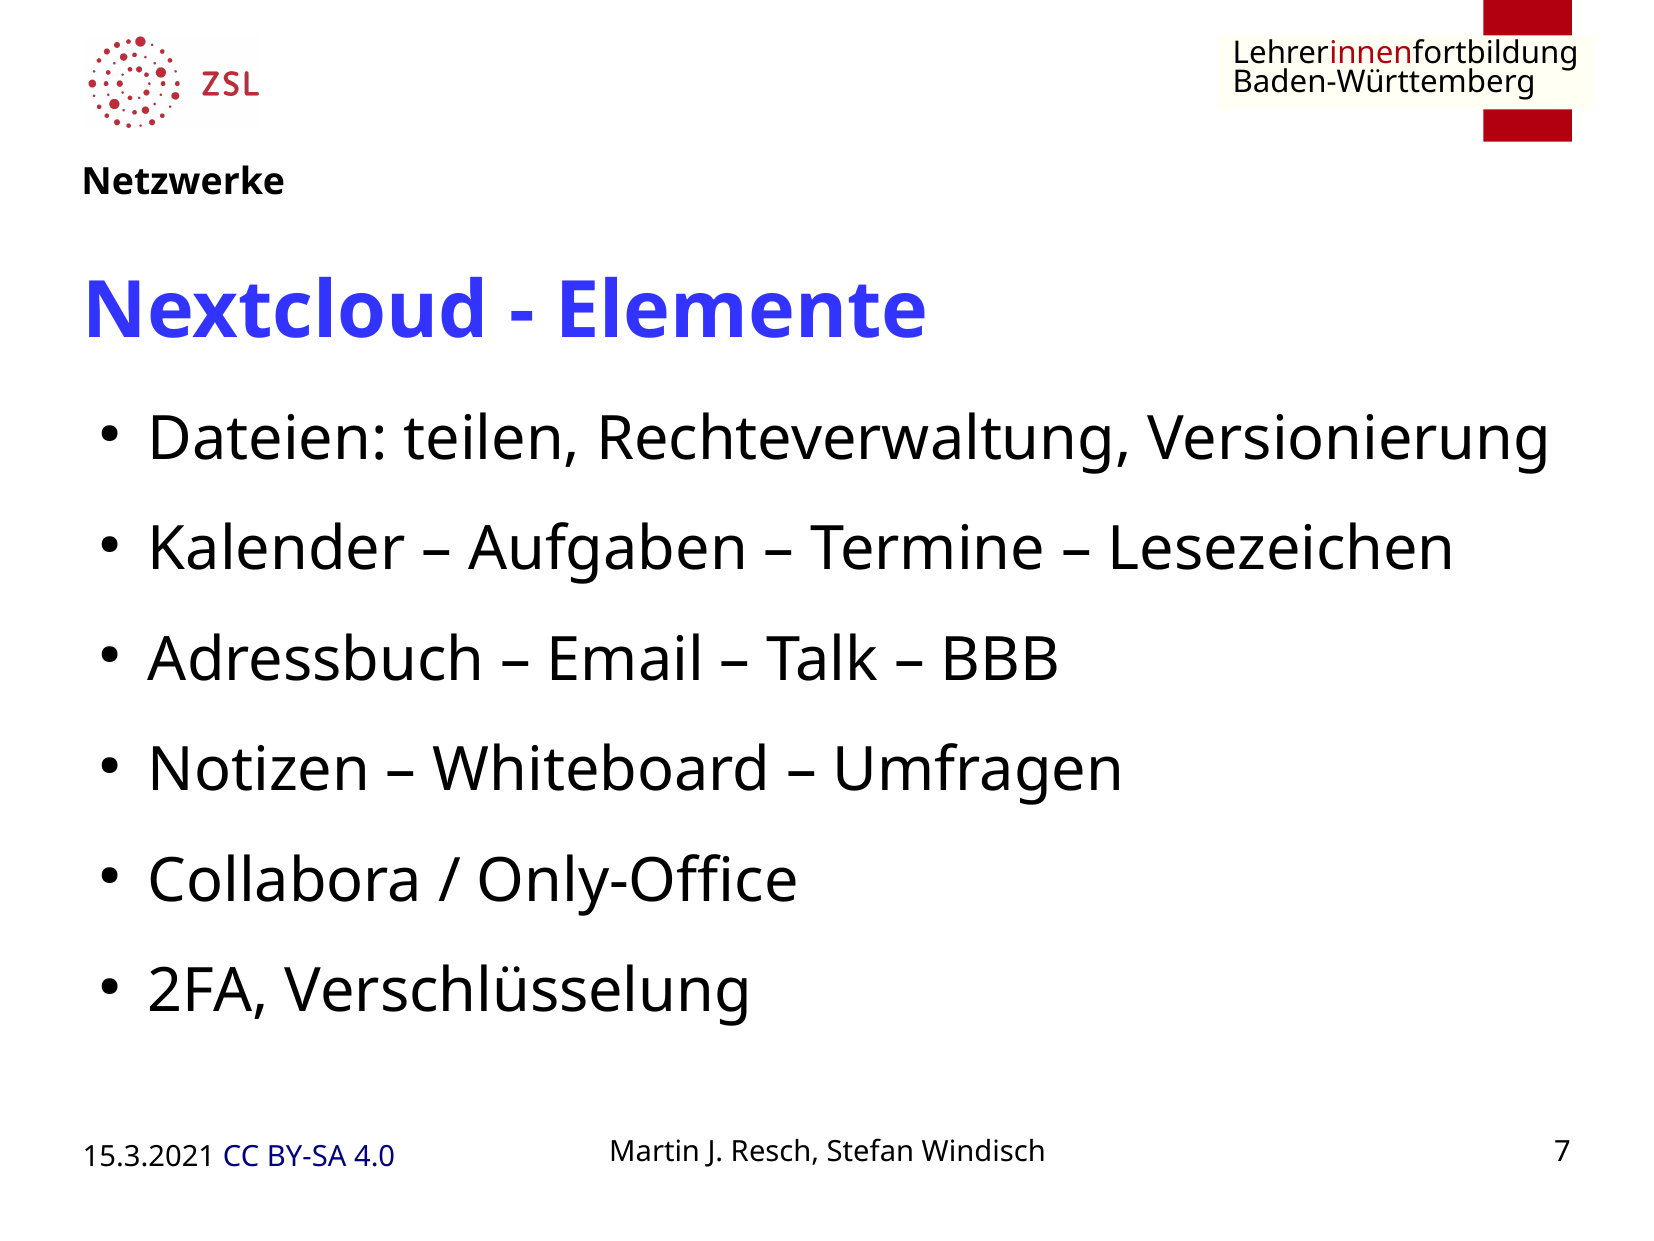

# Nextcloud - Elemente
Dateien: teilen, Rechteverwaltung, Versionierung
Kalender – Aufgaben – Termine – Lesezeichen
Adressbuch – Email – Talk – BBB
Notizen – Whiteboard – Umfragen
Collabora / Only-Office
2FA, Verschlüsselung
7